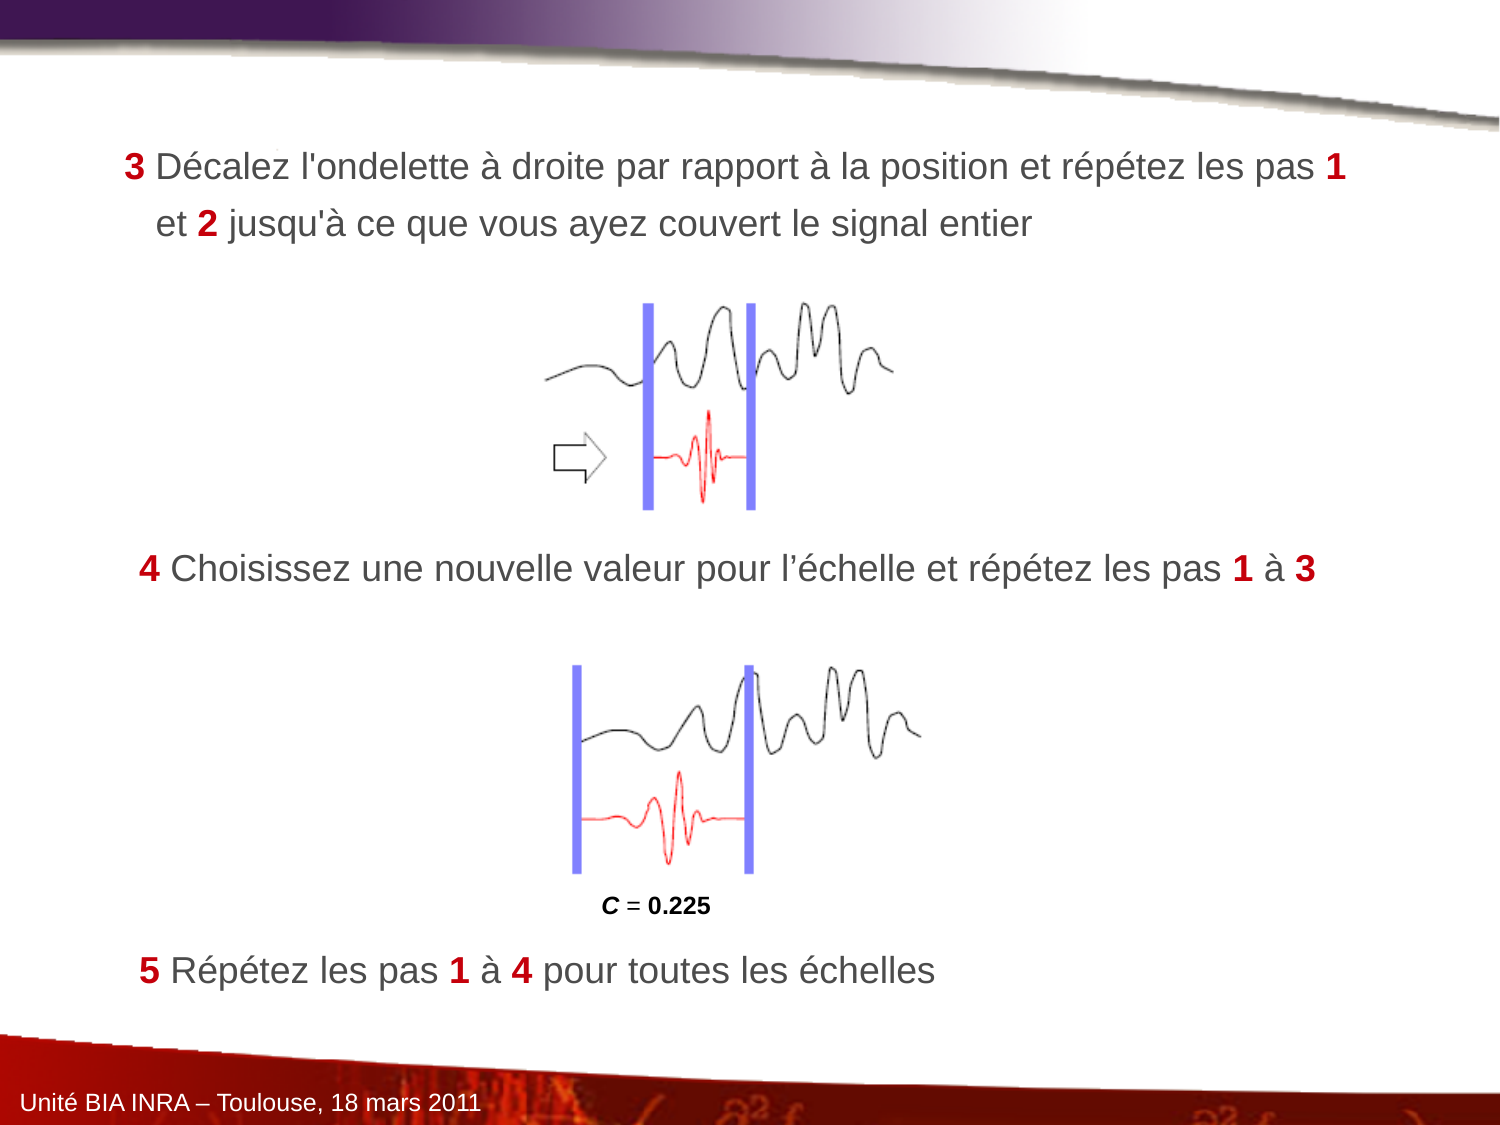

# 3 Décalez l'ondelette à droite par rapport à la position et répétez les pas 1 et 2 jusqu'à ce que vous ayez couvert le signal entier
4 Choisissez une nouvelle valeur pour l’échelle et répétez les pas 1 à 3
C = 0.225
5 Répétez les pas 1 à 4 pour toutes les échelles